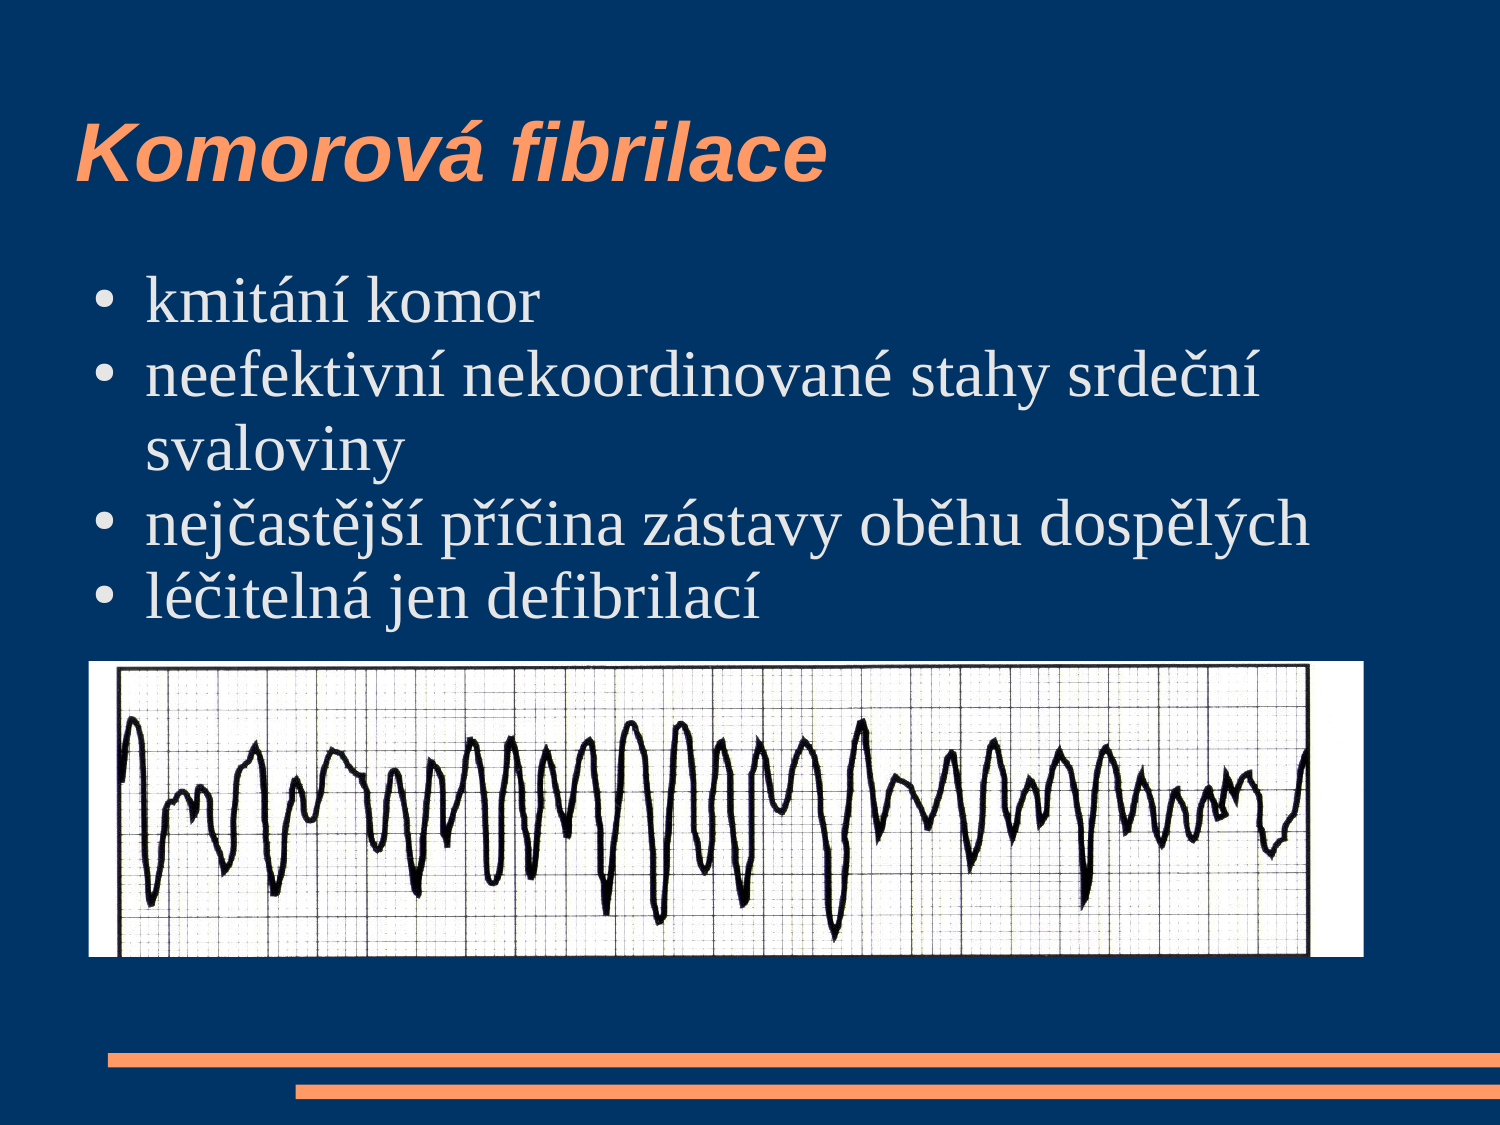

# Komorová fibrilace
kmitání komor
neefektivní nekoordinované stahy srdeční svaloviny
nejčastější příčina zástavy oběhu dospělých
léčitelná jen defibrilací